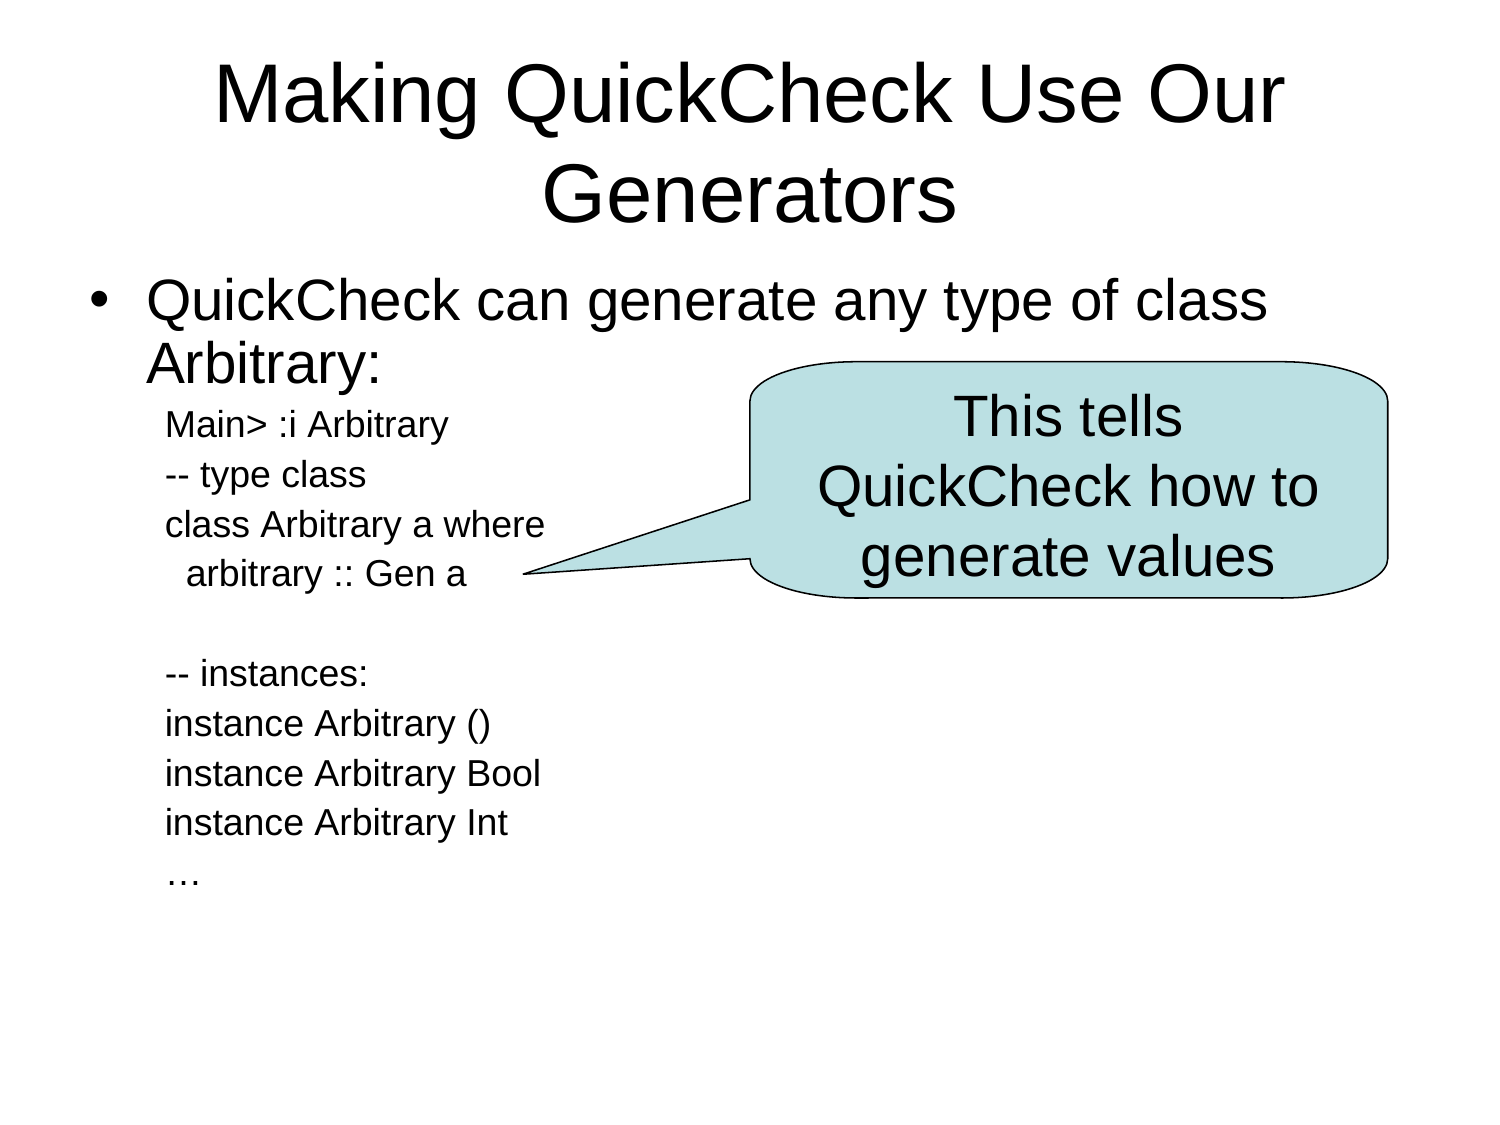

# Making QuickCheck Use Our Generators
QuickCheck can generate any type of class Arbitrary:
Main> :i Arbitrary
-- type class
class Arbitrary a where
 arbitrary :: Gen a
-- instances:
instance Arbitrary ()
instance Arbitrary Bool
instance Arbitrary Int
…
This tells QuickCheck how to generate values